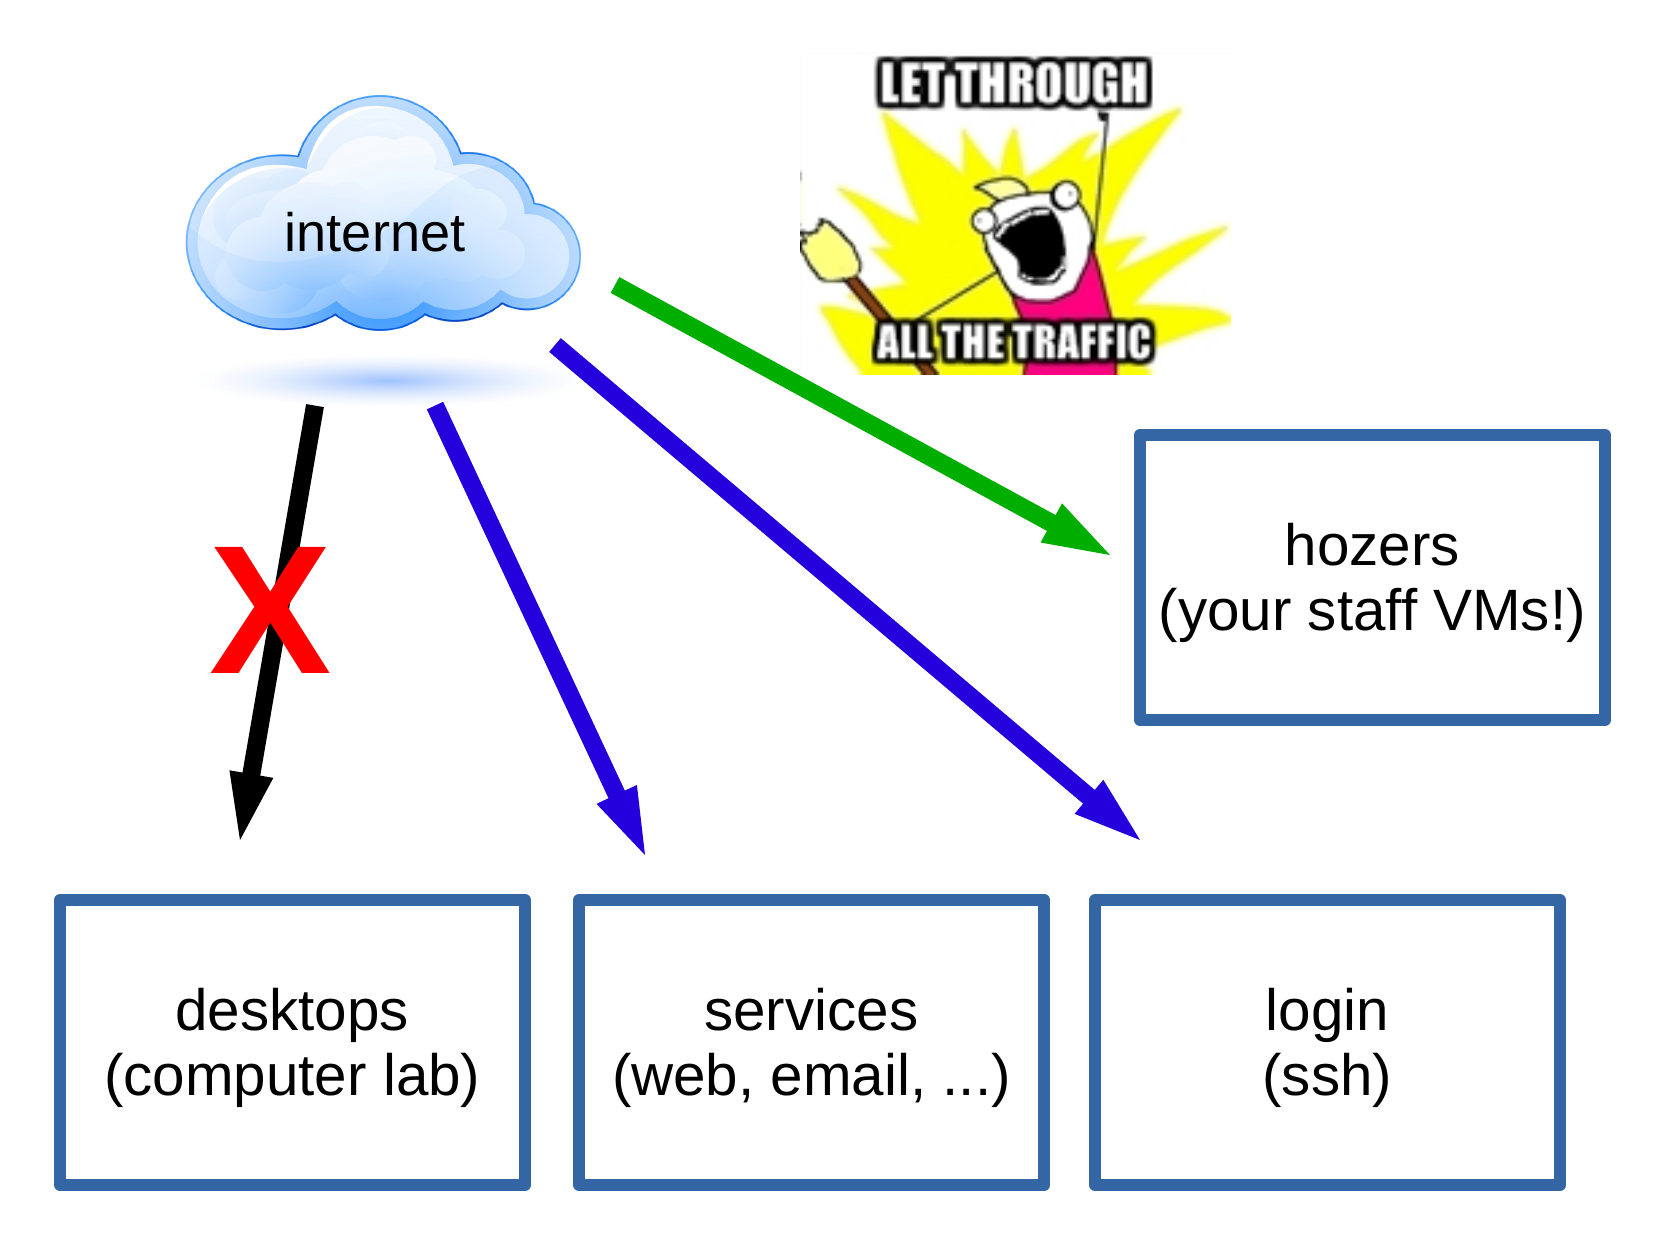

internet
hozers
(your staff VMs!)
X
desktops
(computer lab)
services
(web, email, ...)
login
(ssh)